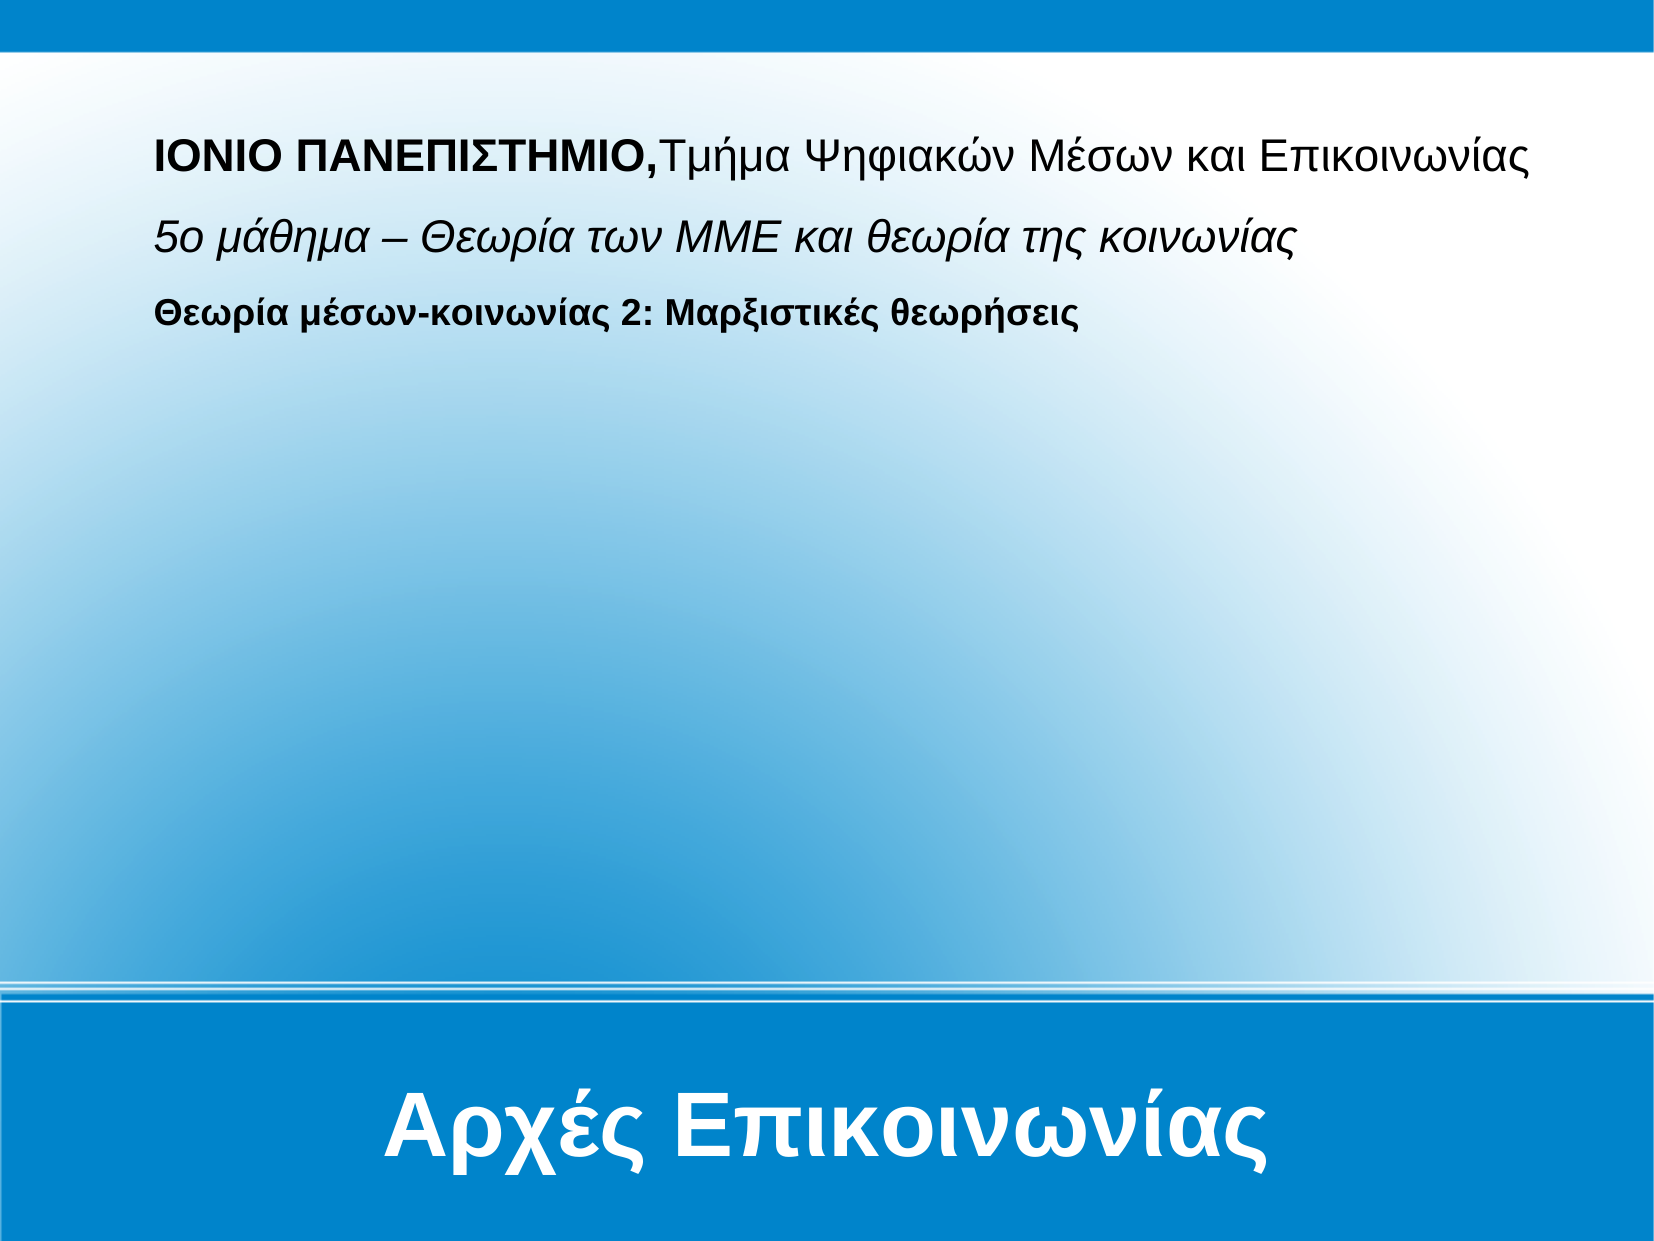

ΙΟΝΙΟ ΠΑΝΕΠΙΣΤΗΜΙΟ,Τμήμα Ψηφιακών Μέσων και Επικοινωνίας
5ο μάθημα – Θεωρία των ΜΜΕ και θεωρία της κοινωνίας
Θεωρία μέσων-κοινωνίας 2: Μαρξιστικές θεωρήσεις
# Αρχές Επικοινωνίας